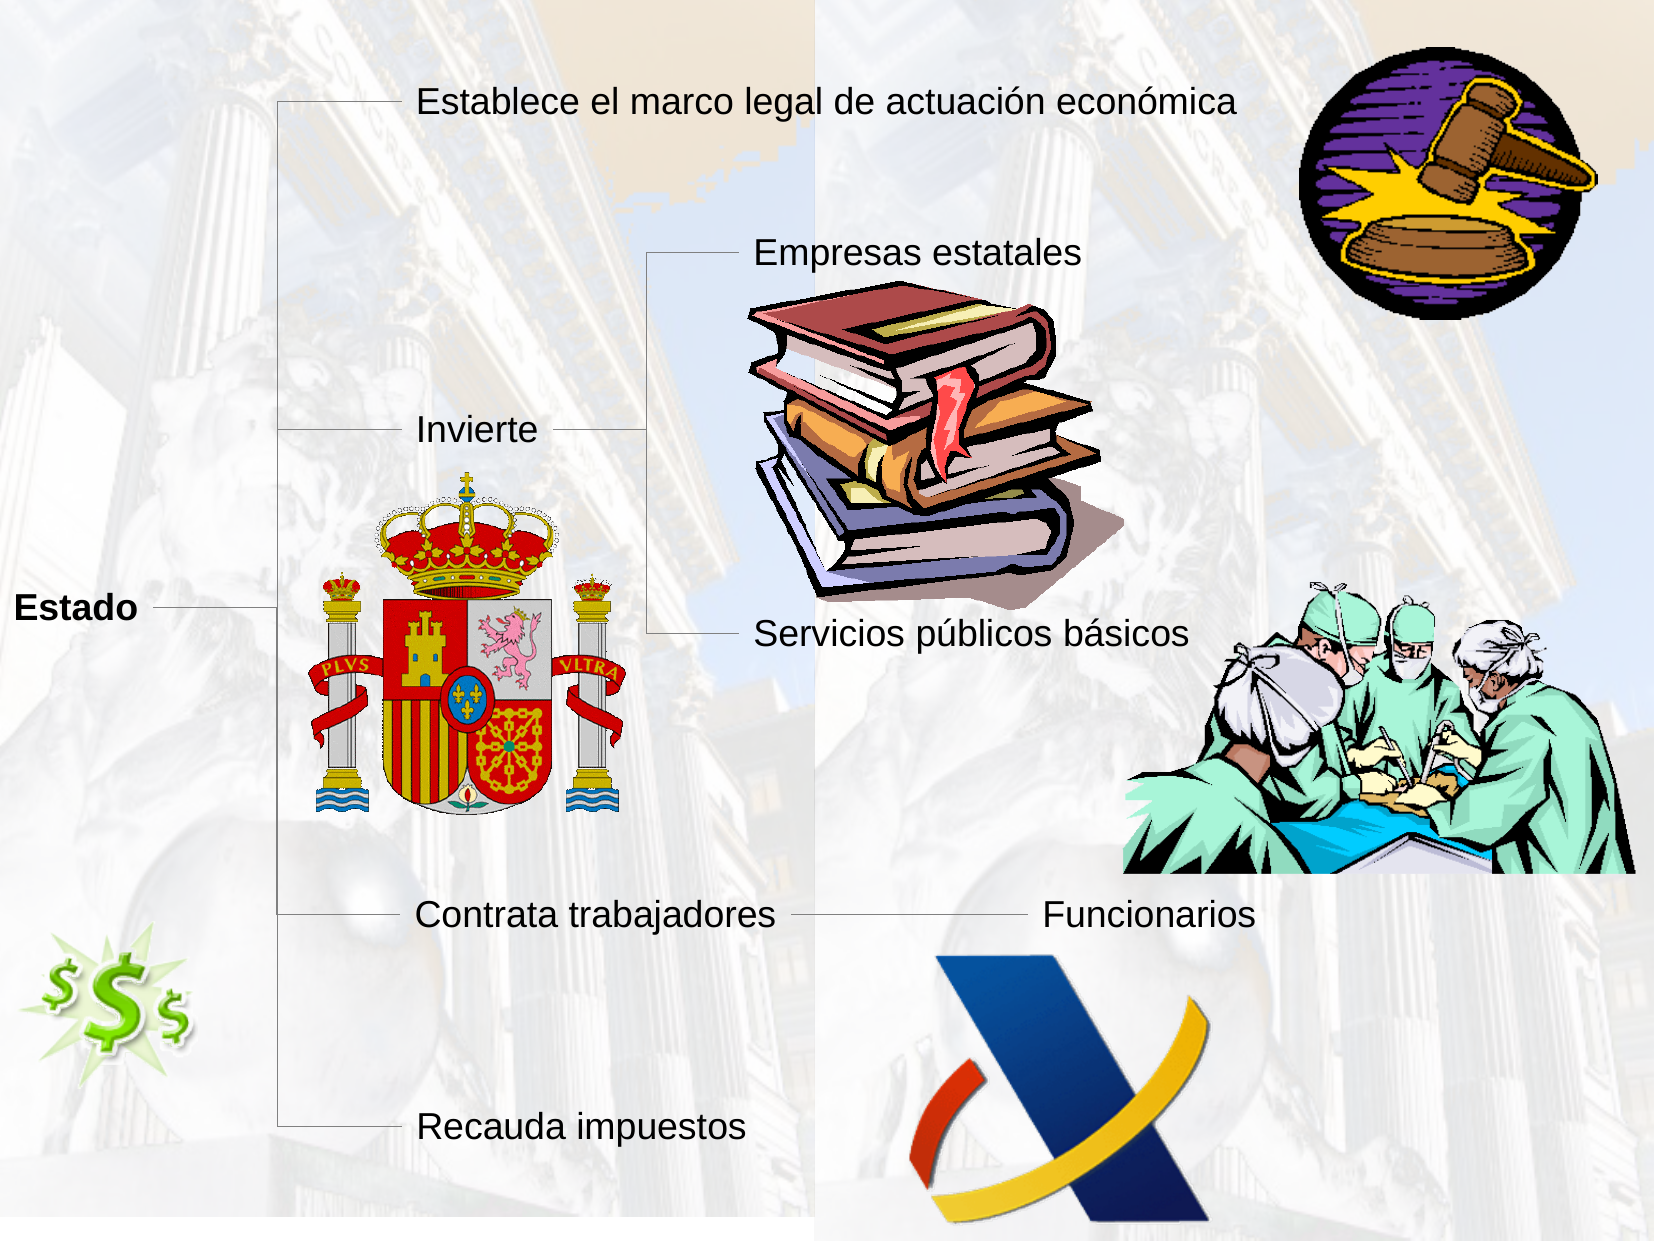

Establece el marco legal de actuación económica
Empresas estatales
Invierte
Estado
Servicios públicos básicos
Contrata trabajadores
Funcionarios
Recauda impuestos